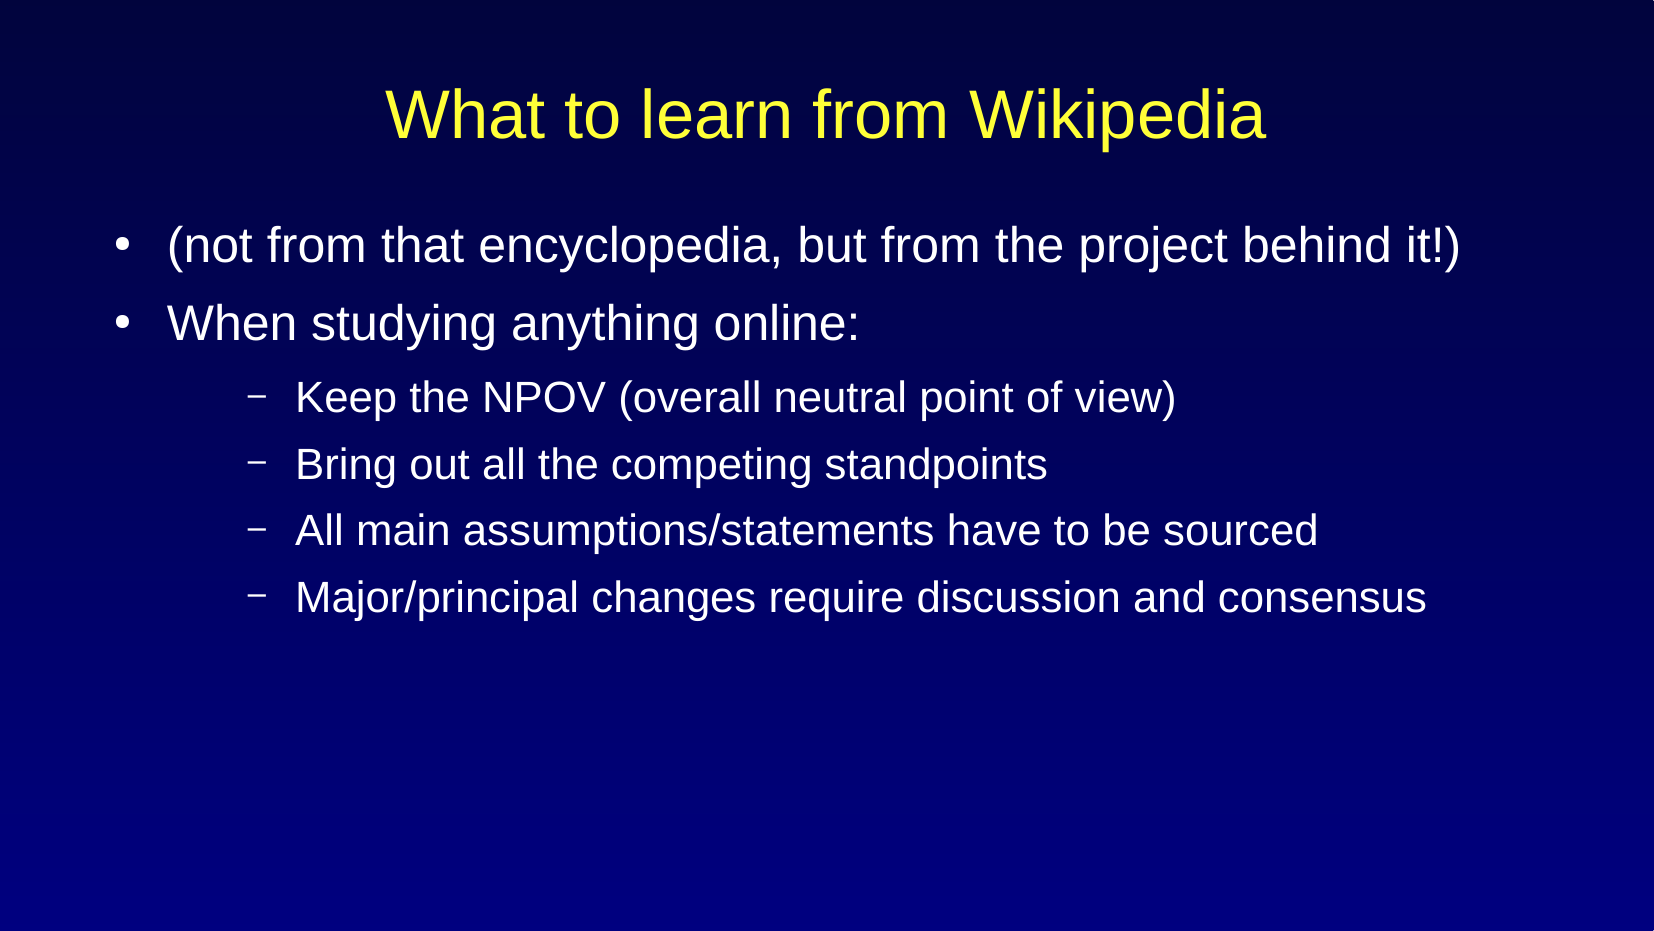

# What to learn from Wikipedia
(not from that encyclopedia, but from the project behind it!)
When studying anything online:
Keep the NPOV (overall neutral point of view)
Bring out all the competing standpoints
All main assumptions/statements have to be sourced
Major/principal changes require discussion and consensus